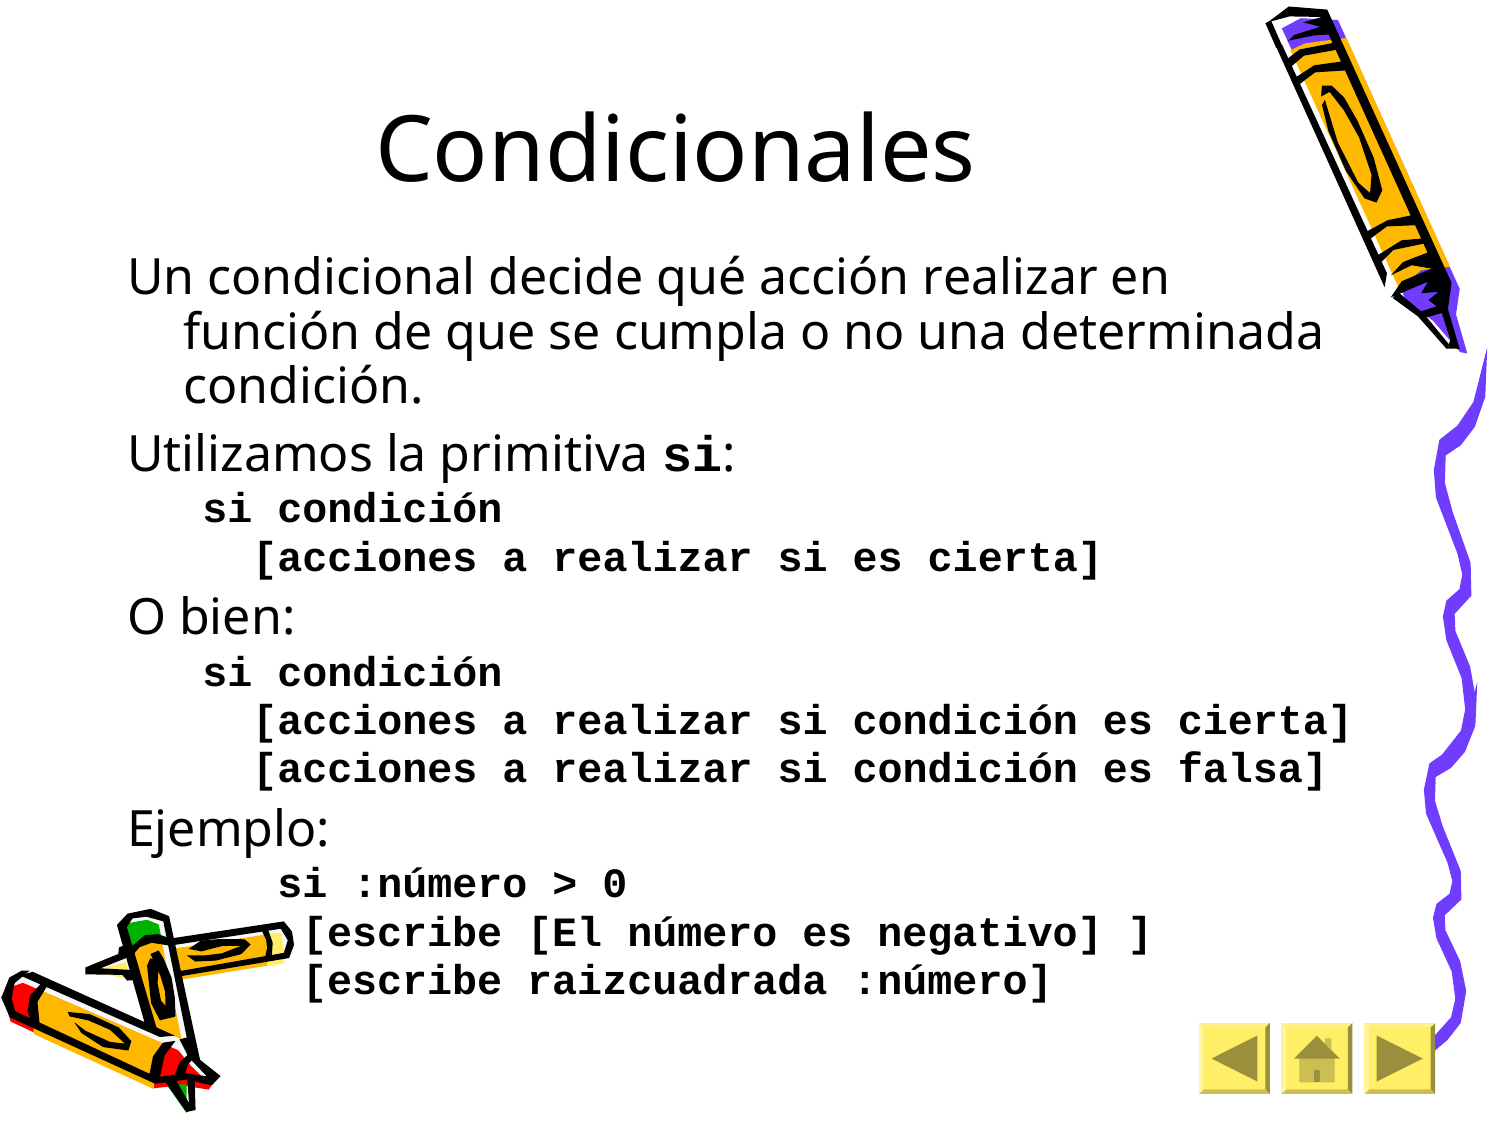

# Condicionales
Un condicional decide qué acción realizar en función de que se cumpla o no una determinada condición.
Utilizamos la primitiva si:
si condición
 [acciones a realizar si es cierta]
O bien:
si condición
 [acciones a realizar si condición es cierta]
 [acciones a realizar si condición es falsa]
Ejemplo:
		si :número > 0
 	 [escribe [El número es negativo] ]
 	 [escribe raizcuadrada :número]